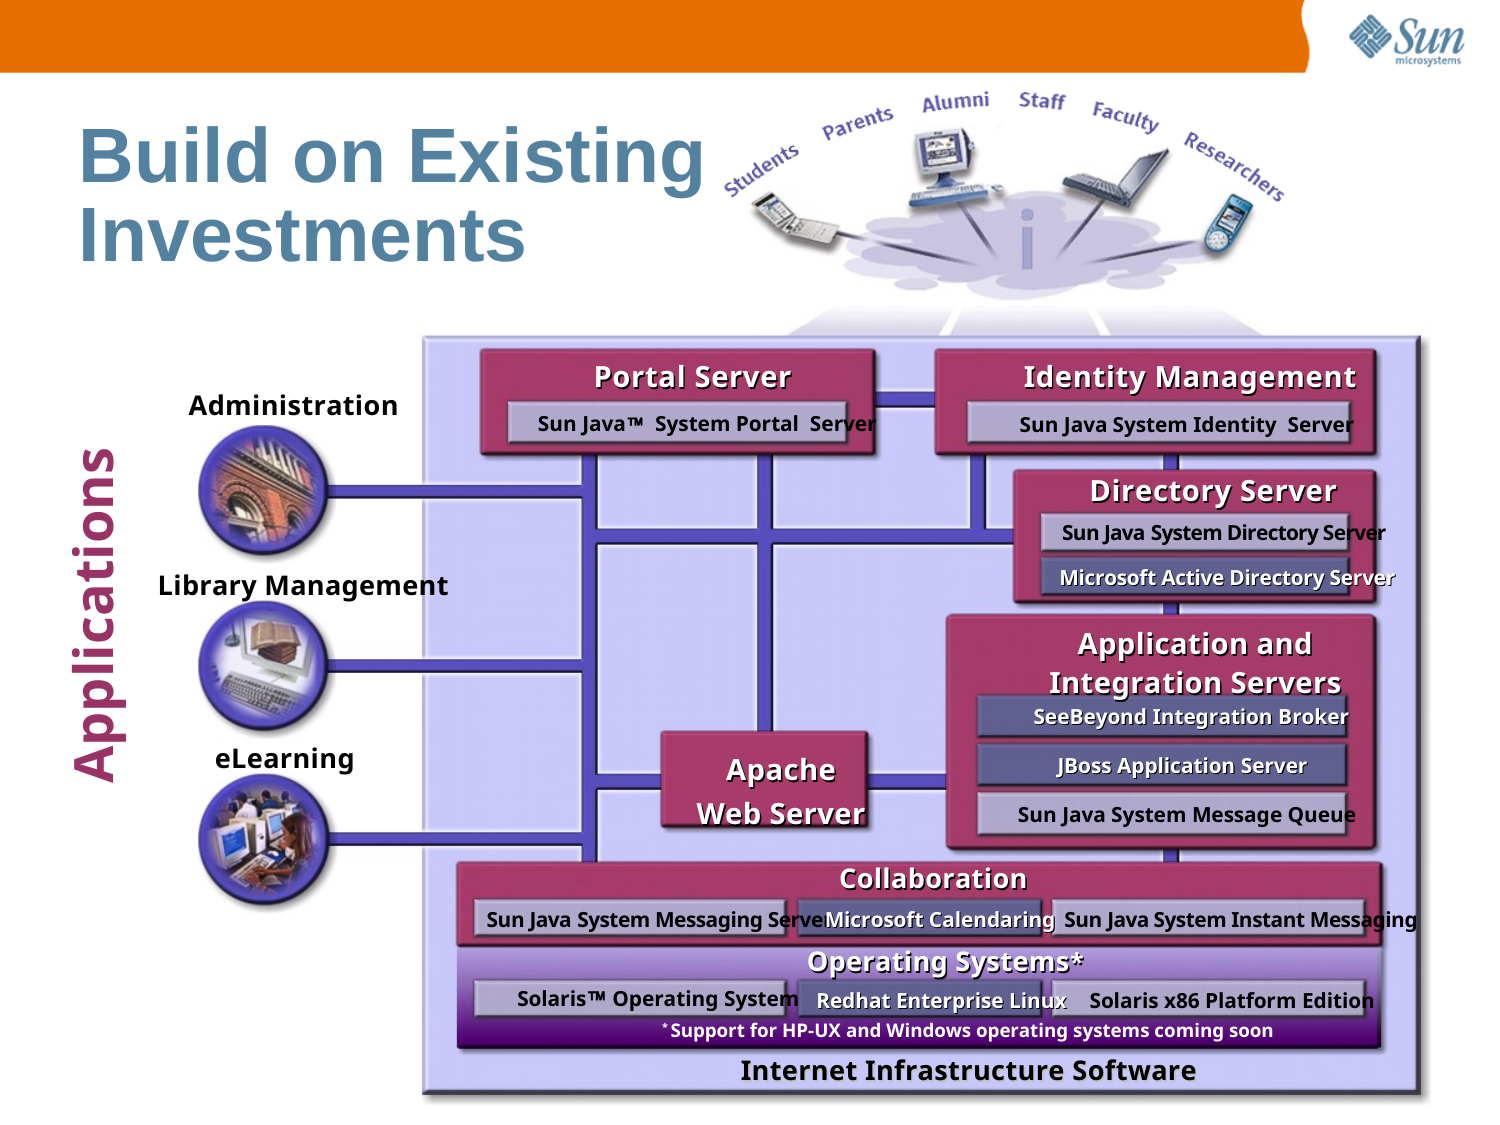

# Build on Existing Investments
Portal Server
Identity Management
Sun Java System Portal Server
Sun Java System Identity Server
Directory Server
Sun Java System Directory Server
Microsoft Active Directory Server
Application and
Integration Servers
SeeBeyond Integration Broker
Apache
Web Server
JBoss Application Server
Sun Java System Message Queue
Collaboration
Sun Java System Messaging Server
Microsoft Calendaring
Sun Java System Instant Messaging
Operating Systems*
Solaris Operating System
Redhat Enterprise Linux
Solaris x86 Platform Edition
* Support for HP-UX and Windows operating systems coming soon
Internet Infrastructure Software
Administration
Library Management
Applications
eLearning